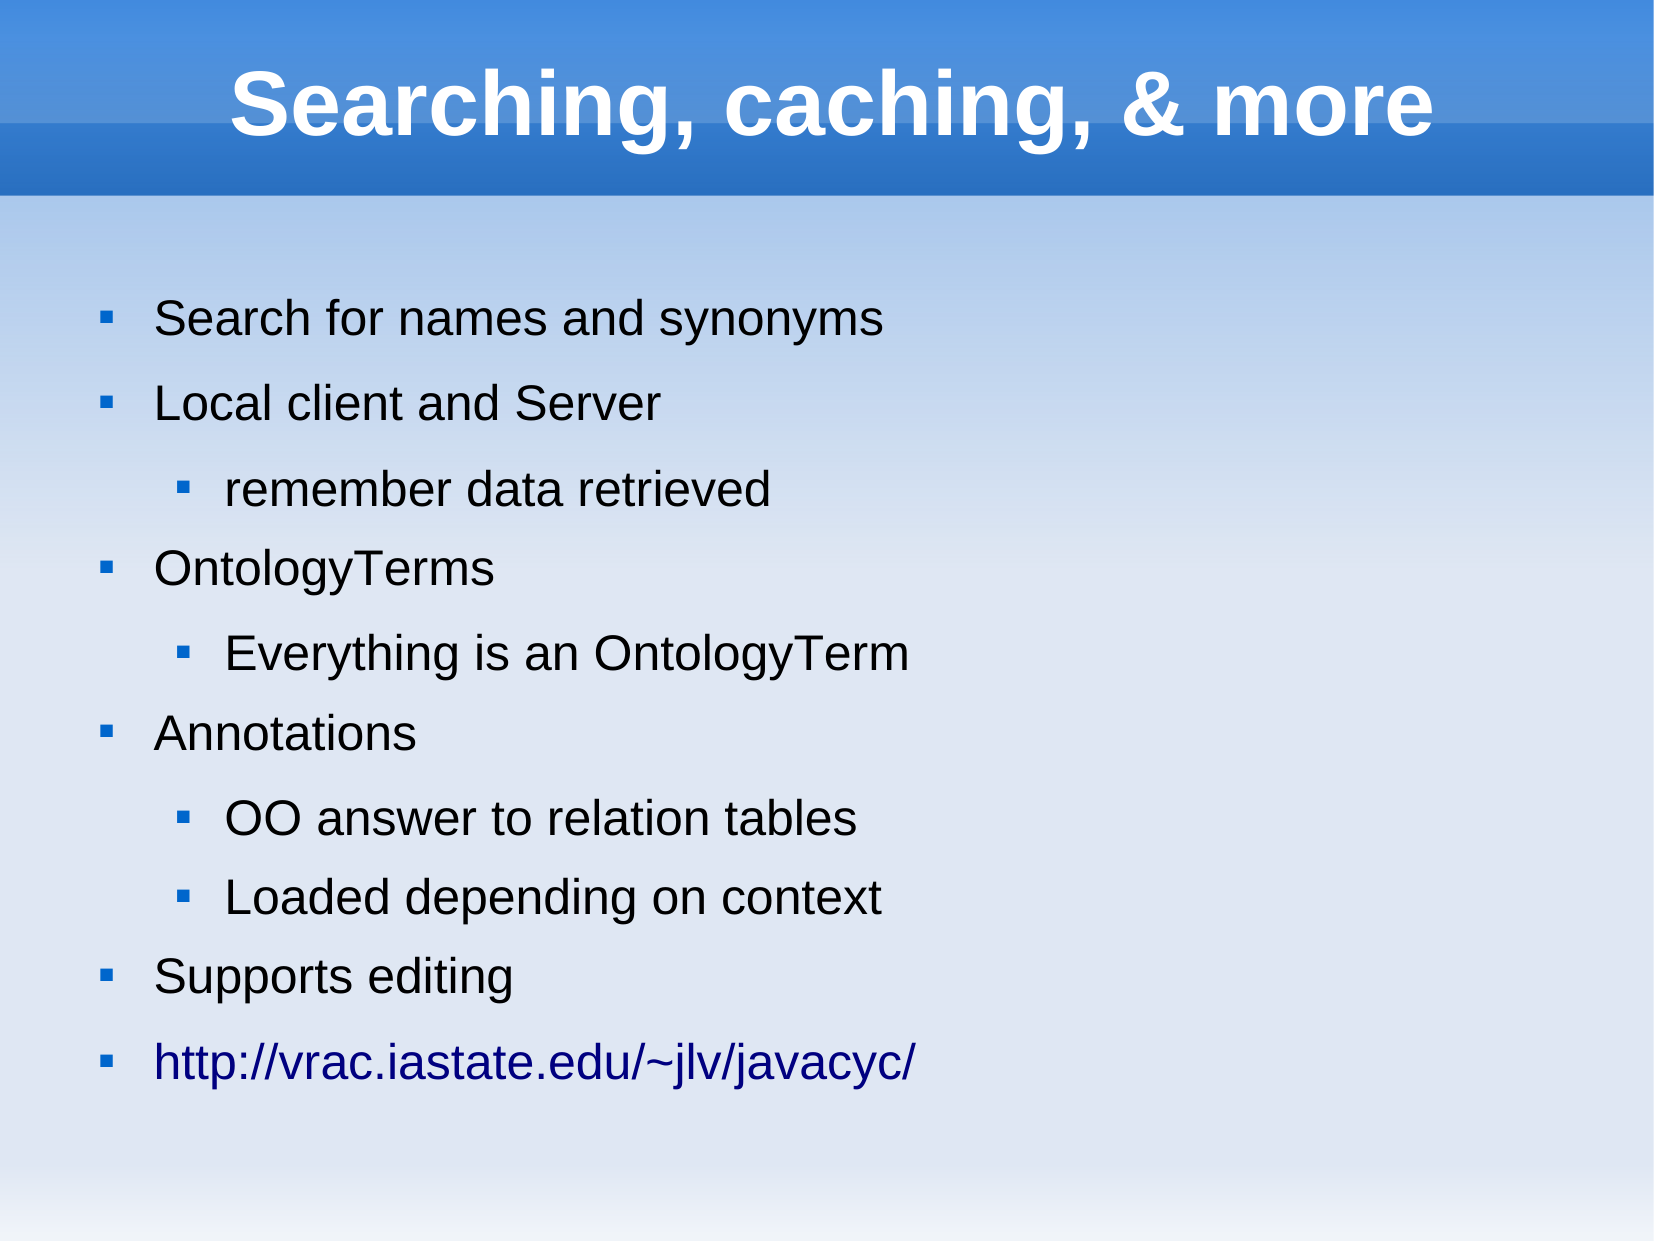

# Searching, caching, & more
Search for names and synonyms
Local client and Server
remember data retrieved
OntologyTerms
Everything is an OntologyTerm
Annotations
OO answer to relation tables
Loaded depending on context
Supports editing
http://vrac.iastate.edu/~jlv/javacyc/